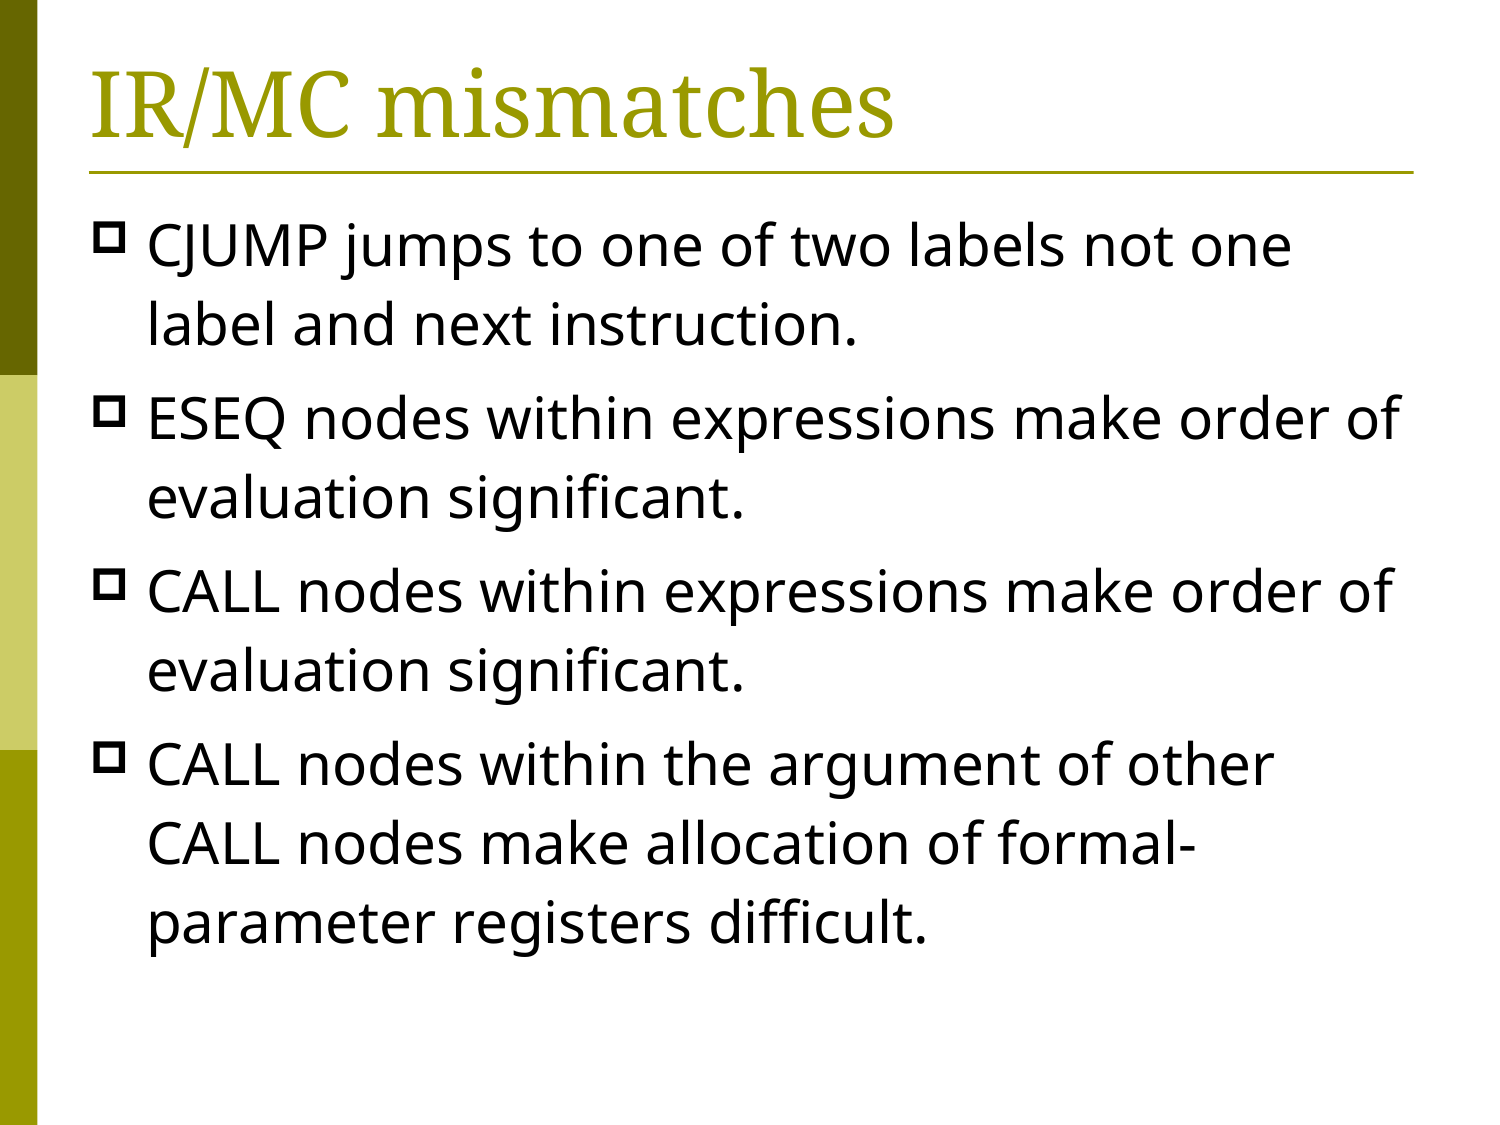

# IR/MC mismatches
CJUMP jumps to one of two labels not one label and next instruction.
ESEQ nodes within expressions make order of evaluation significant.
CALL nodes within expressions make order of evaluation significant.
CALL nodes within the argument of other CALL nodes make allocation of formal-parameter registers difficult.